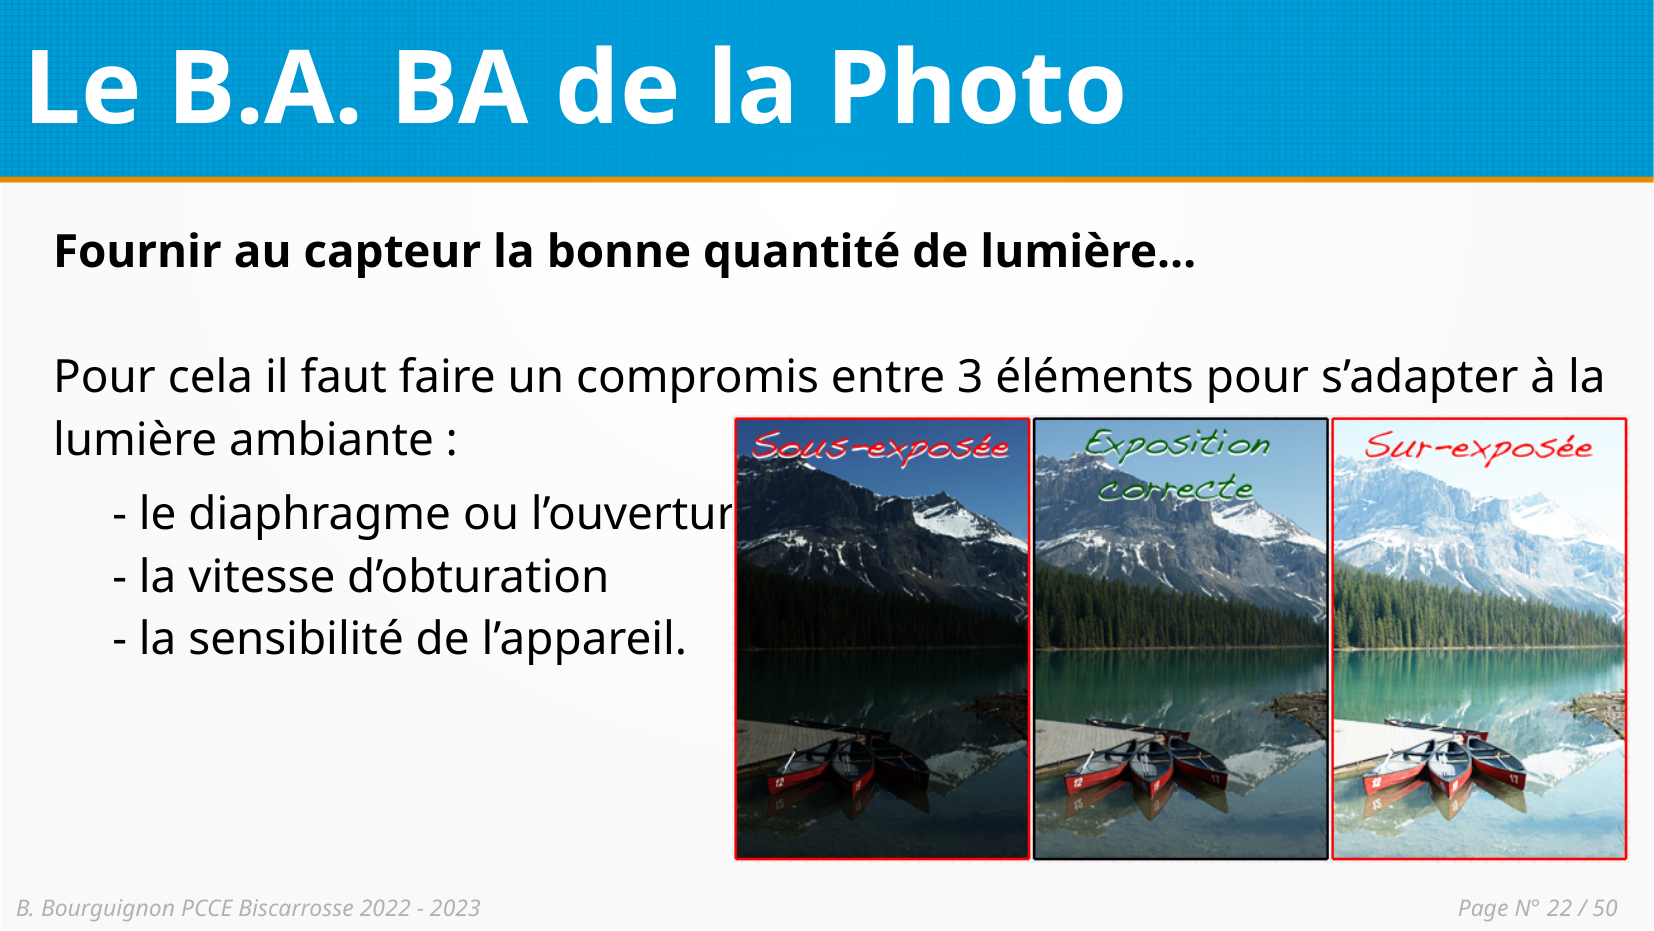

# Le B.A. BA de la Photo
Fournir au capteur la bonne quantité de lumière…
Pour cela il faut faire un compromis entre 3 éléments pour s’adapter à la lumière ambiante :
	- le diaphragme ou l’ouverture
	- la vitesse d’obturation
	- la sensibilité de l’appareil.